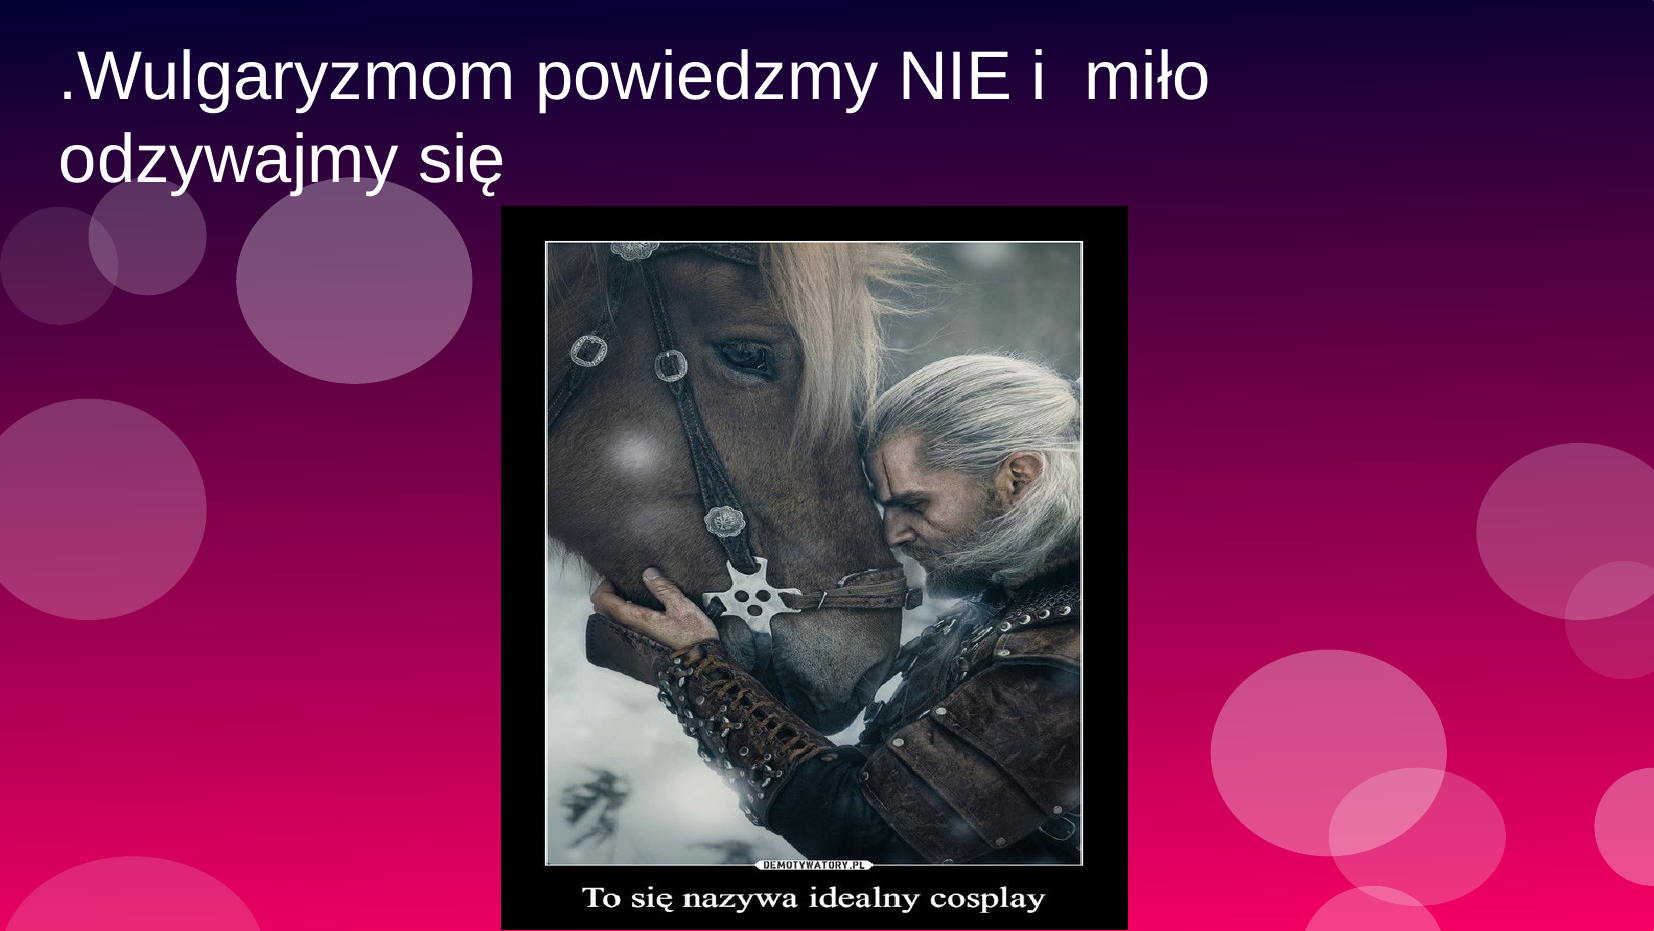

# .Wulgaryzmom powiedzmy NIE i miło odzywajmy się